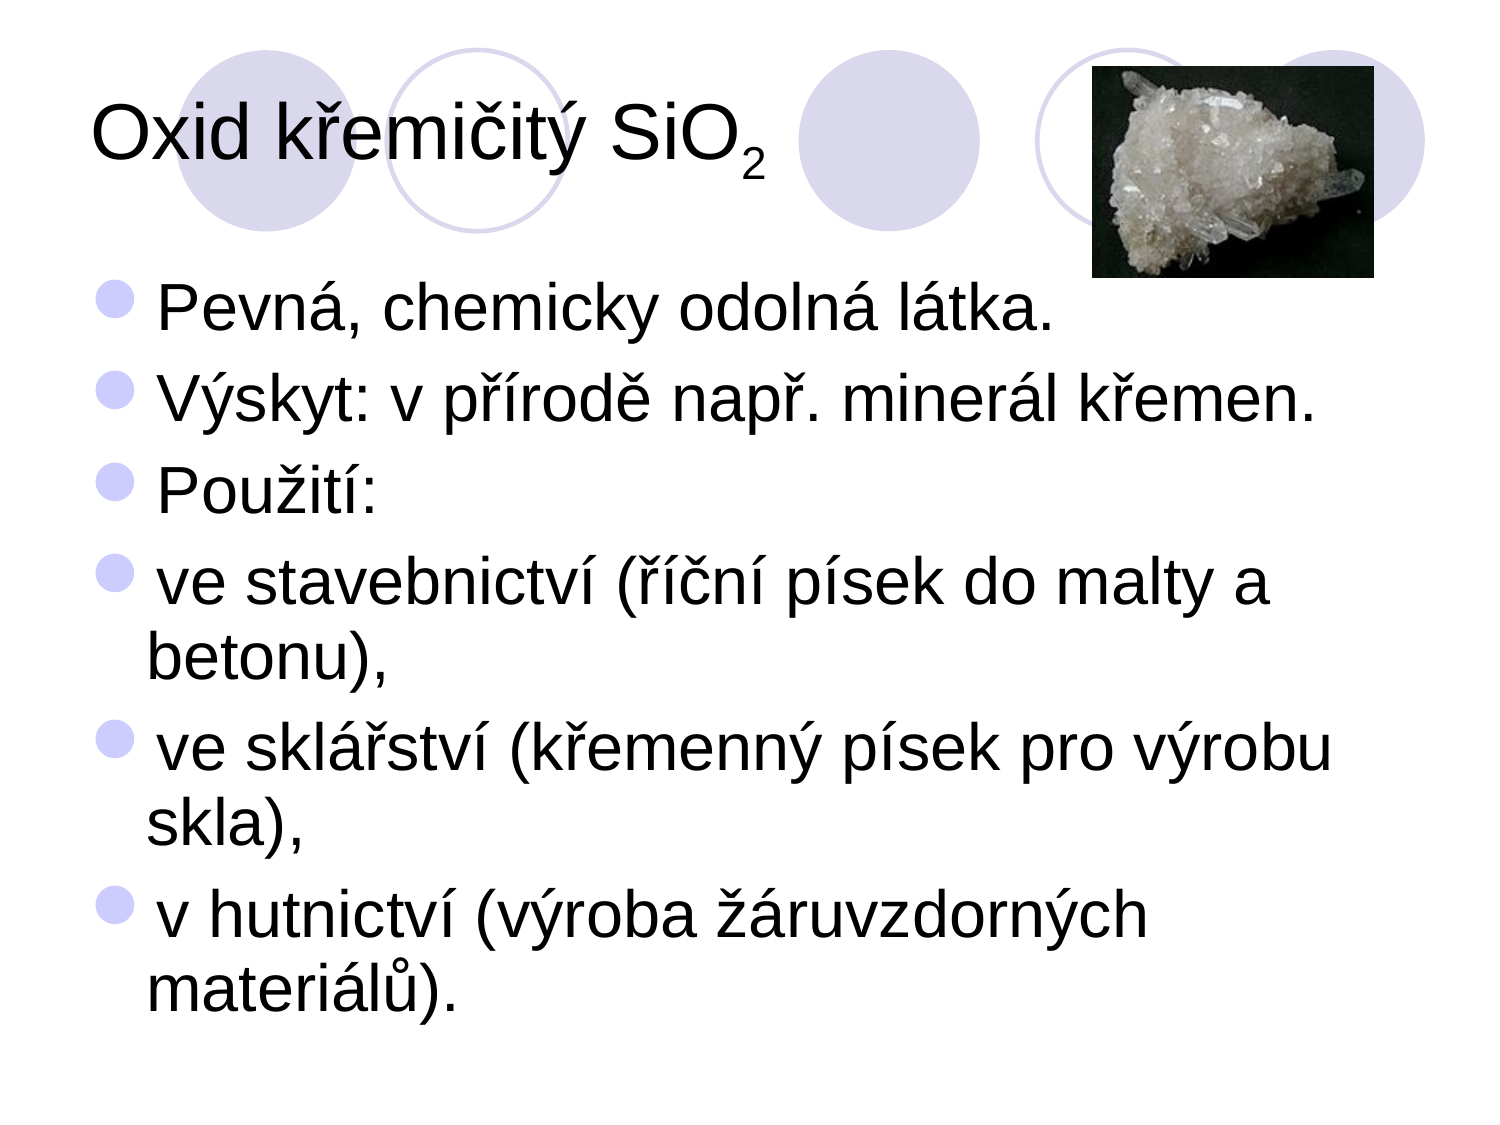

# Oxid křemičitý SiO2
Pevná, chemicky odolná látka.
Výskyt: v přírodě např. minerál křemen.
Použití:
ve stavebnictví (říční písek do malty a betonu),
ve sklářství (křemenný písek pro výrobu skla),
v hutnictví (výroba žáruvzdorných materiálů).